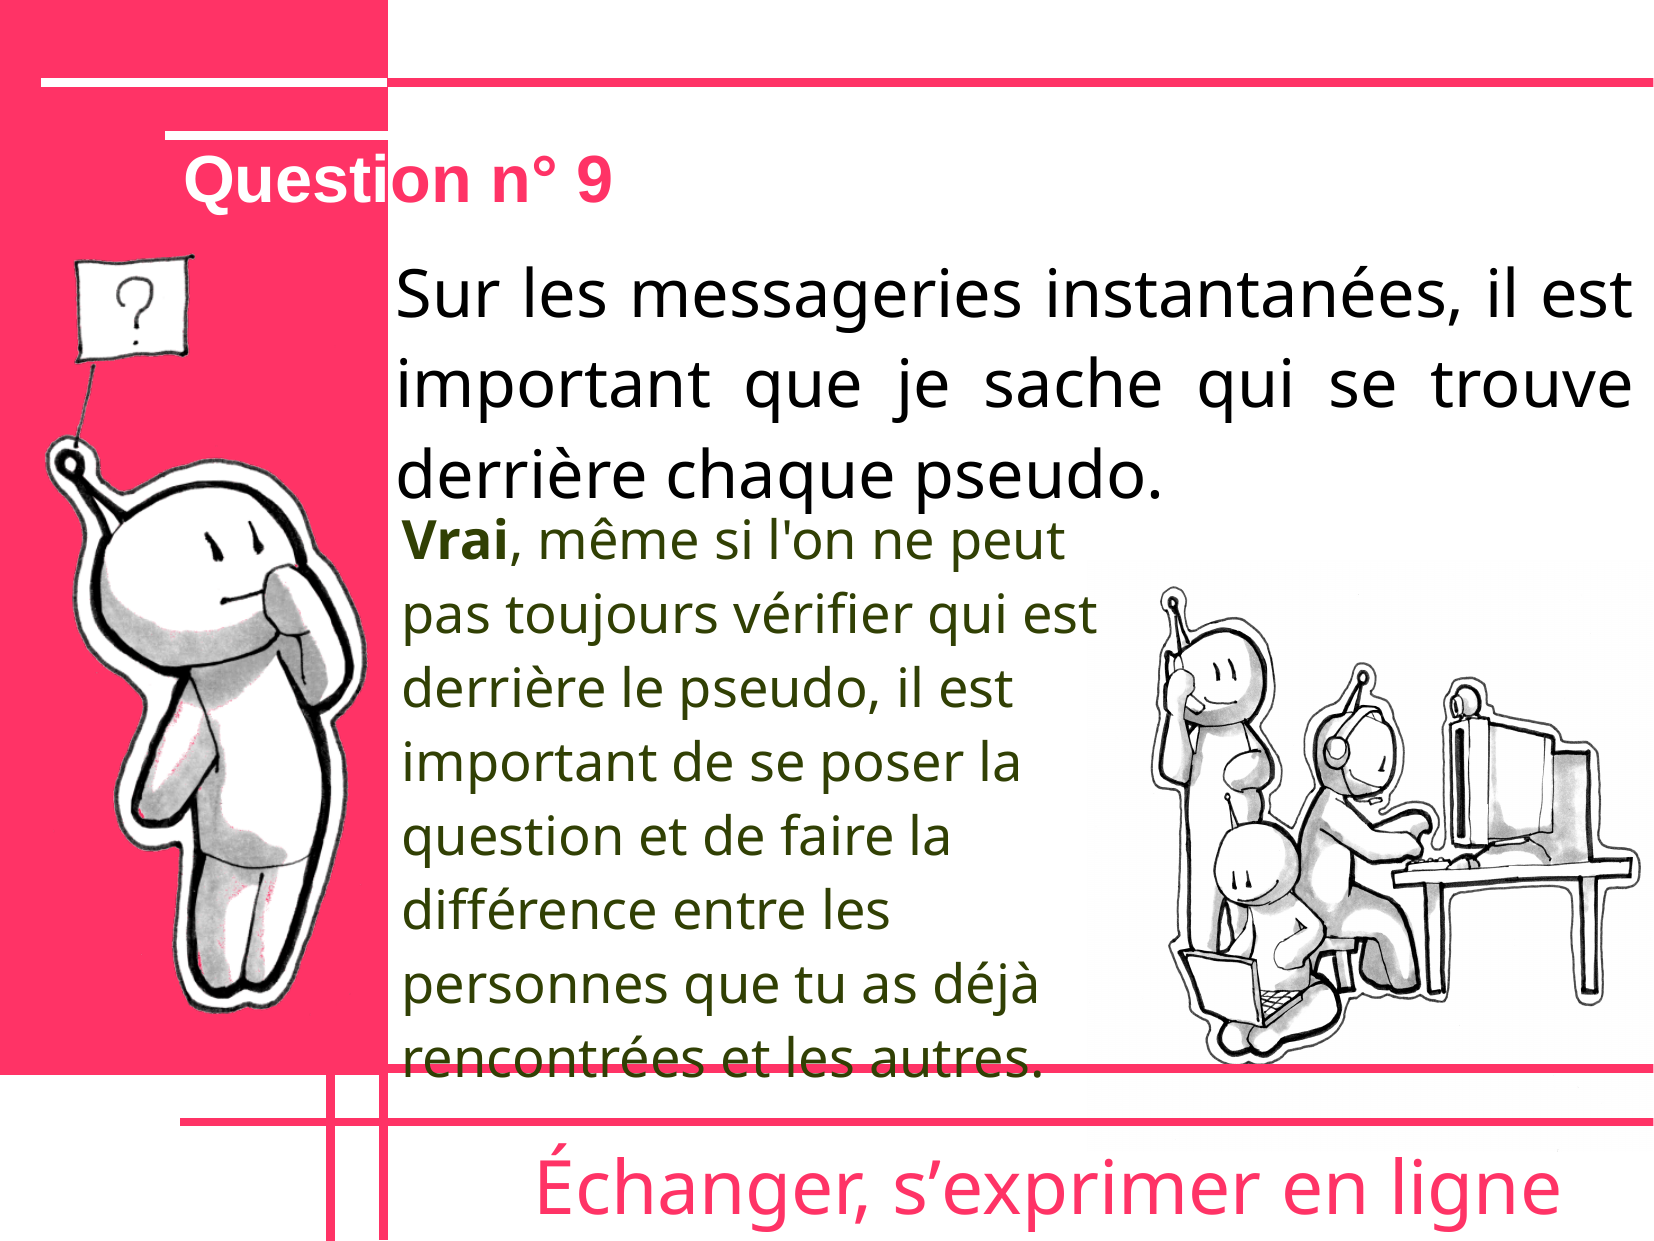

Question n° 9
Sur les messageries instantanées, il est important que je sache qui se trouve derrière chaque pseudo.
Vrai, même si l'on ne peut pas toujours vérifier qui est derrière le pseudo, il est important de se poser la question et de faire la différence entre les personnes que tu as déjà rencontrées et les autres.
Échanger, sʼexprimer en ligne